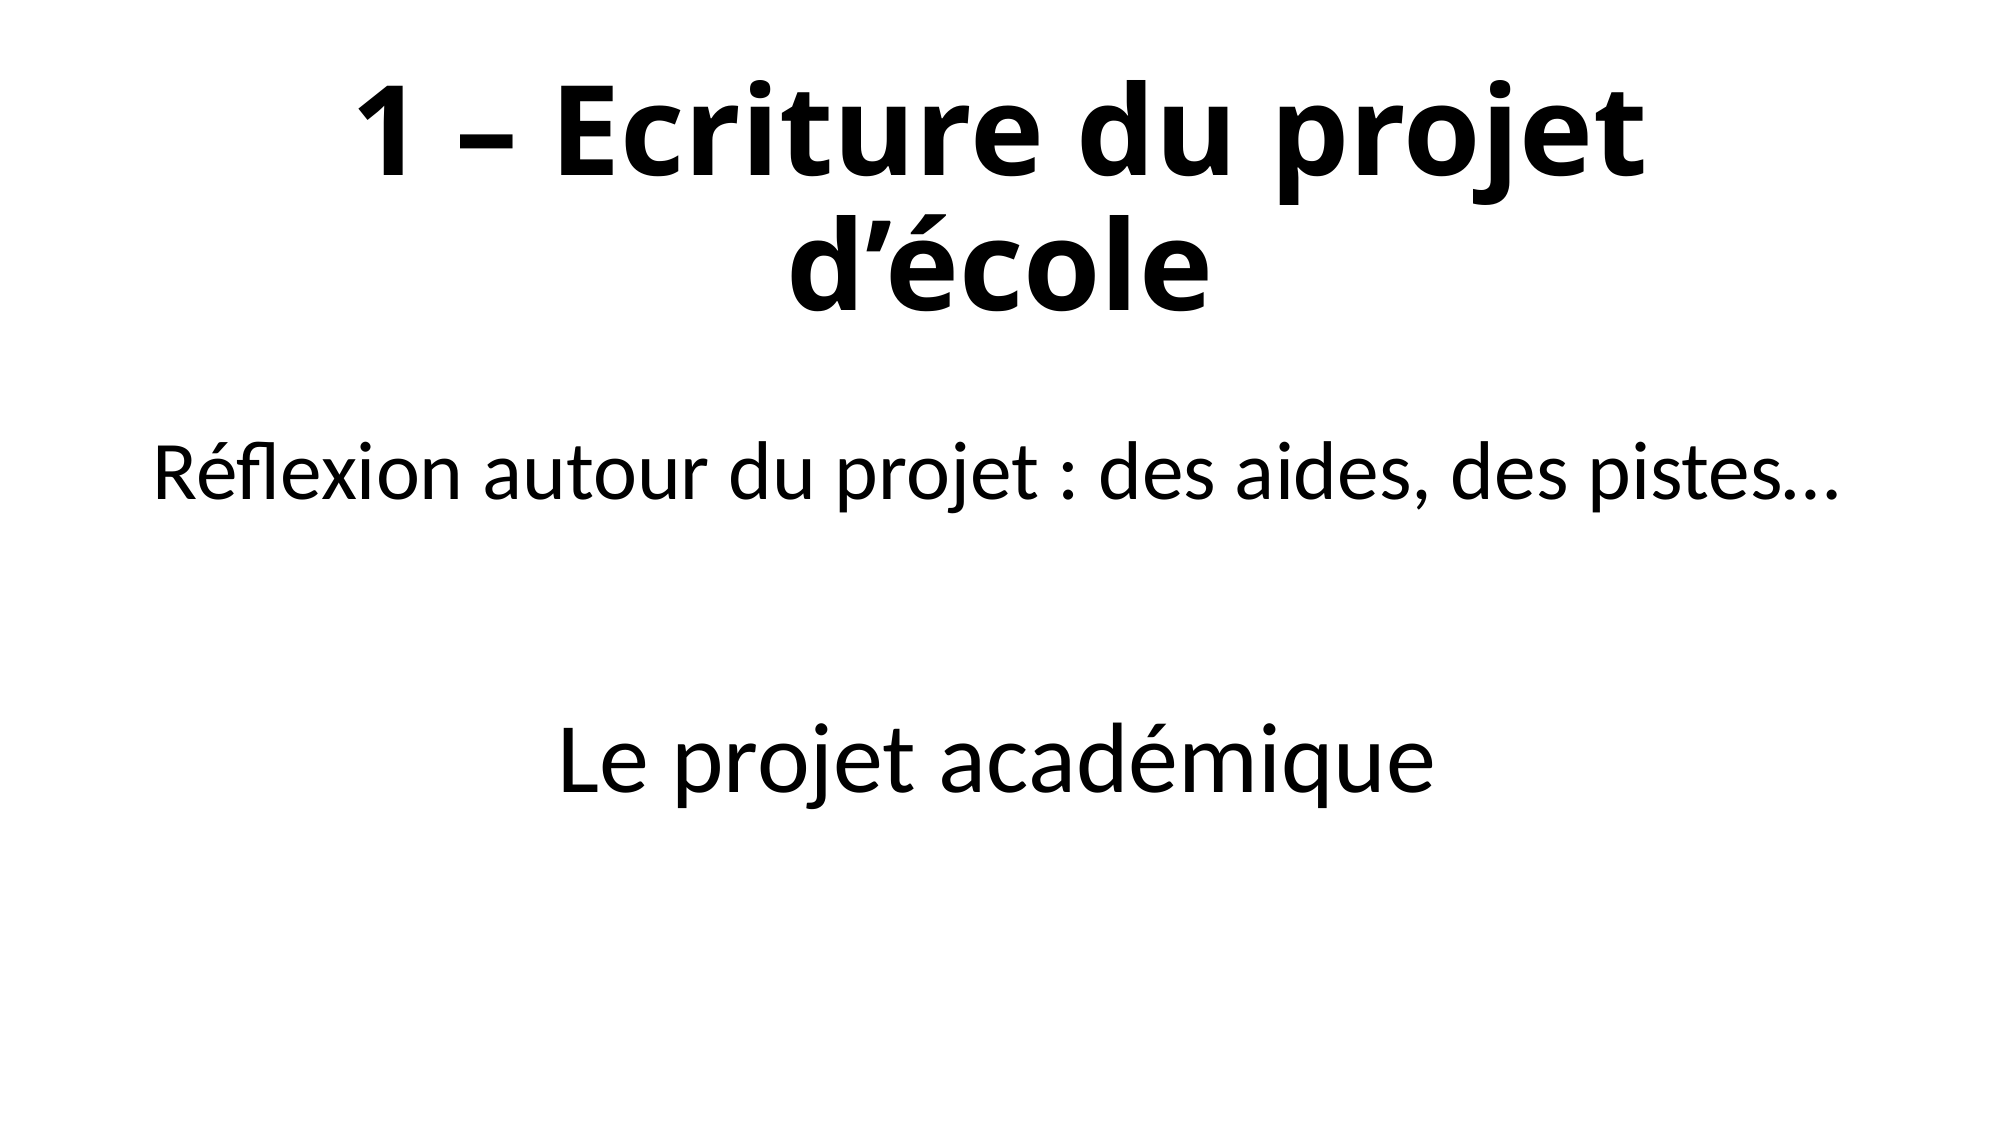

# 1 – Ecriture du projet d’école
Réflexion autour du projet : des aides, des pistes…
Le projet académique